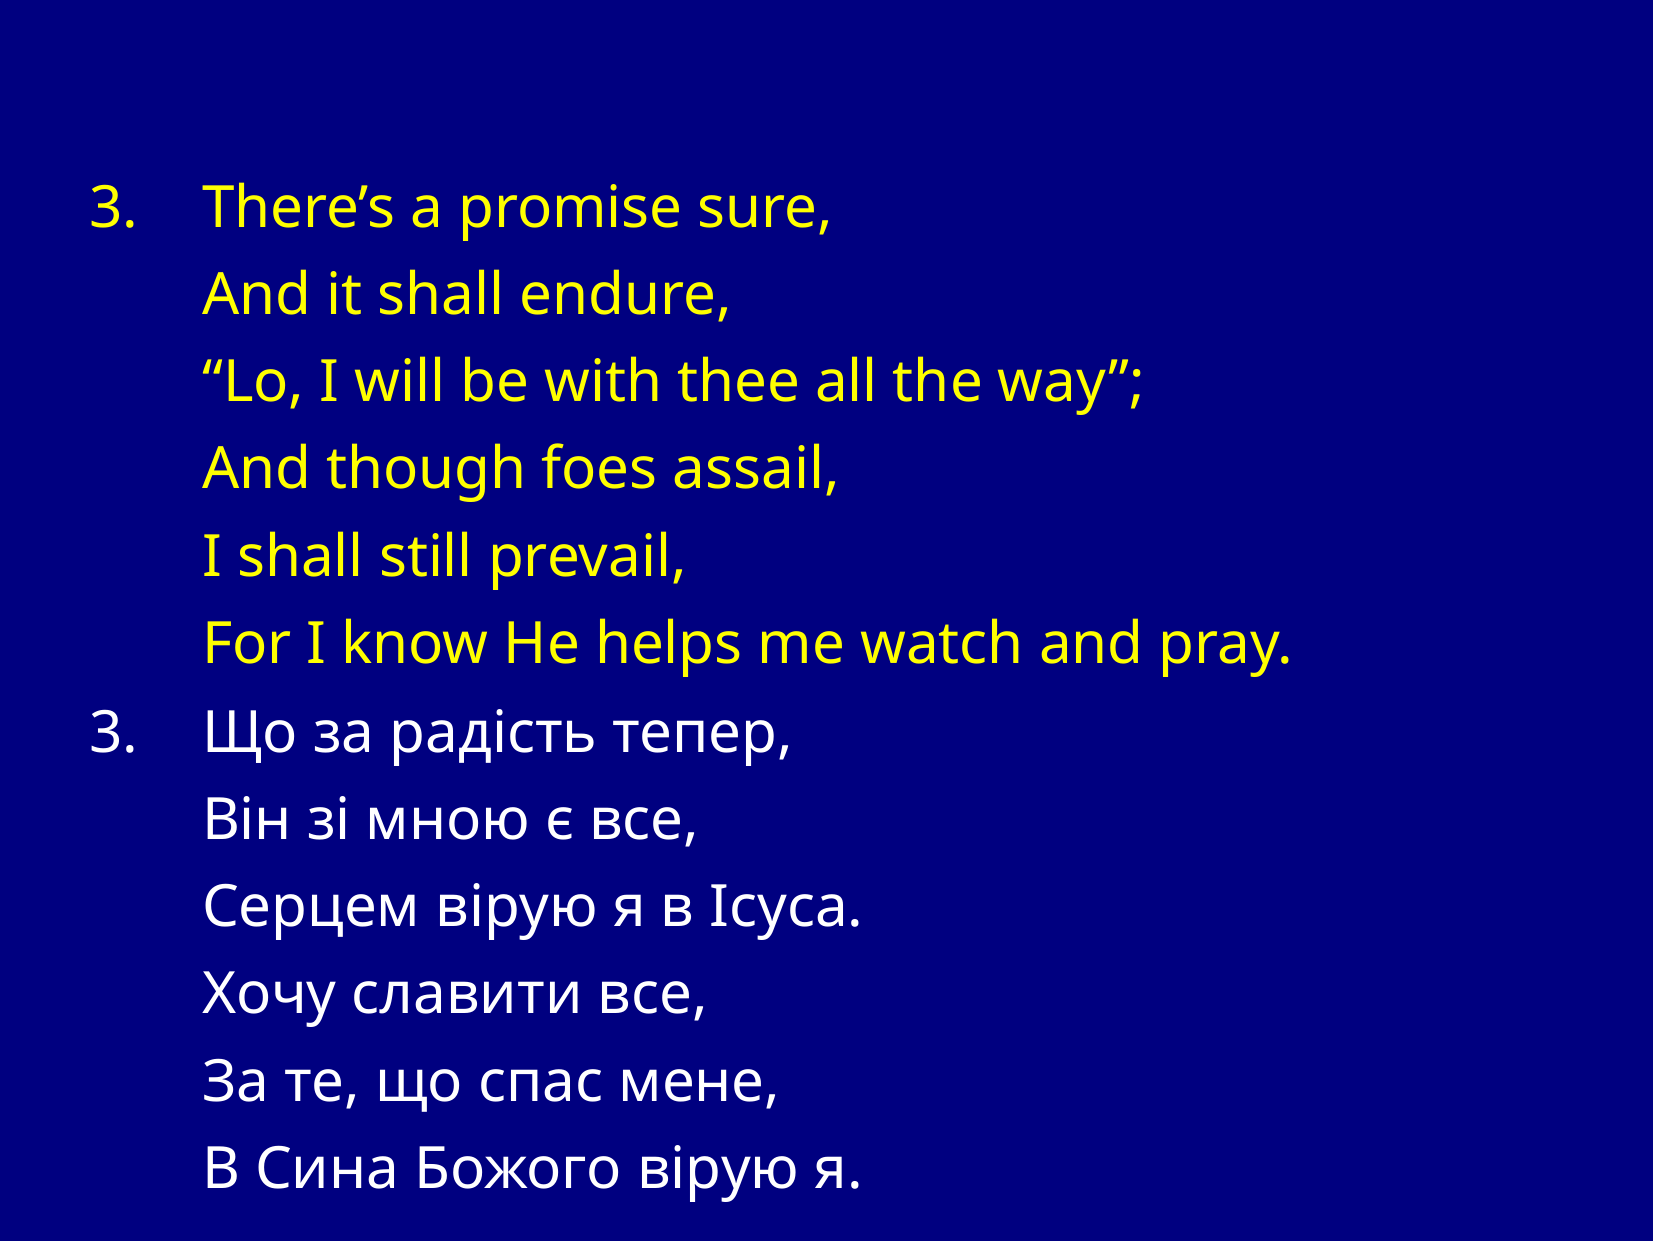

3.	There’s a promise sure,
	And it shall endure,
	“Lo, I will be with thee all the way”;
	And though foes assail,
	I shall still prevail,
	For I know He helps me watch and pray.
3.	Що за радість тепер,
	Він зі мною є все,
	Серцем вірую я в Ісуса.
	Хочу славити все,
	За те, що спас мене,
	В Сина Божого вірую я.